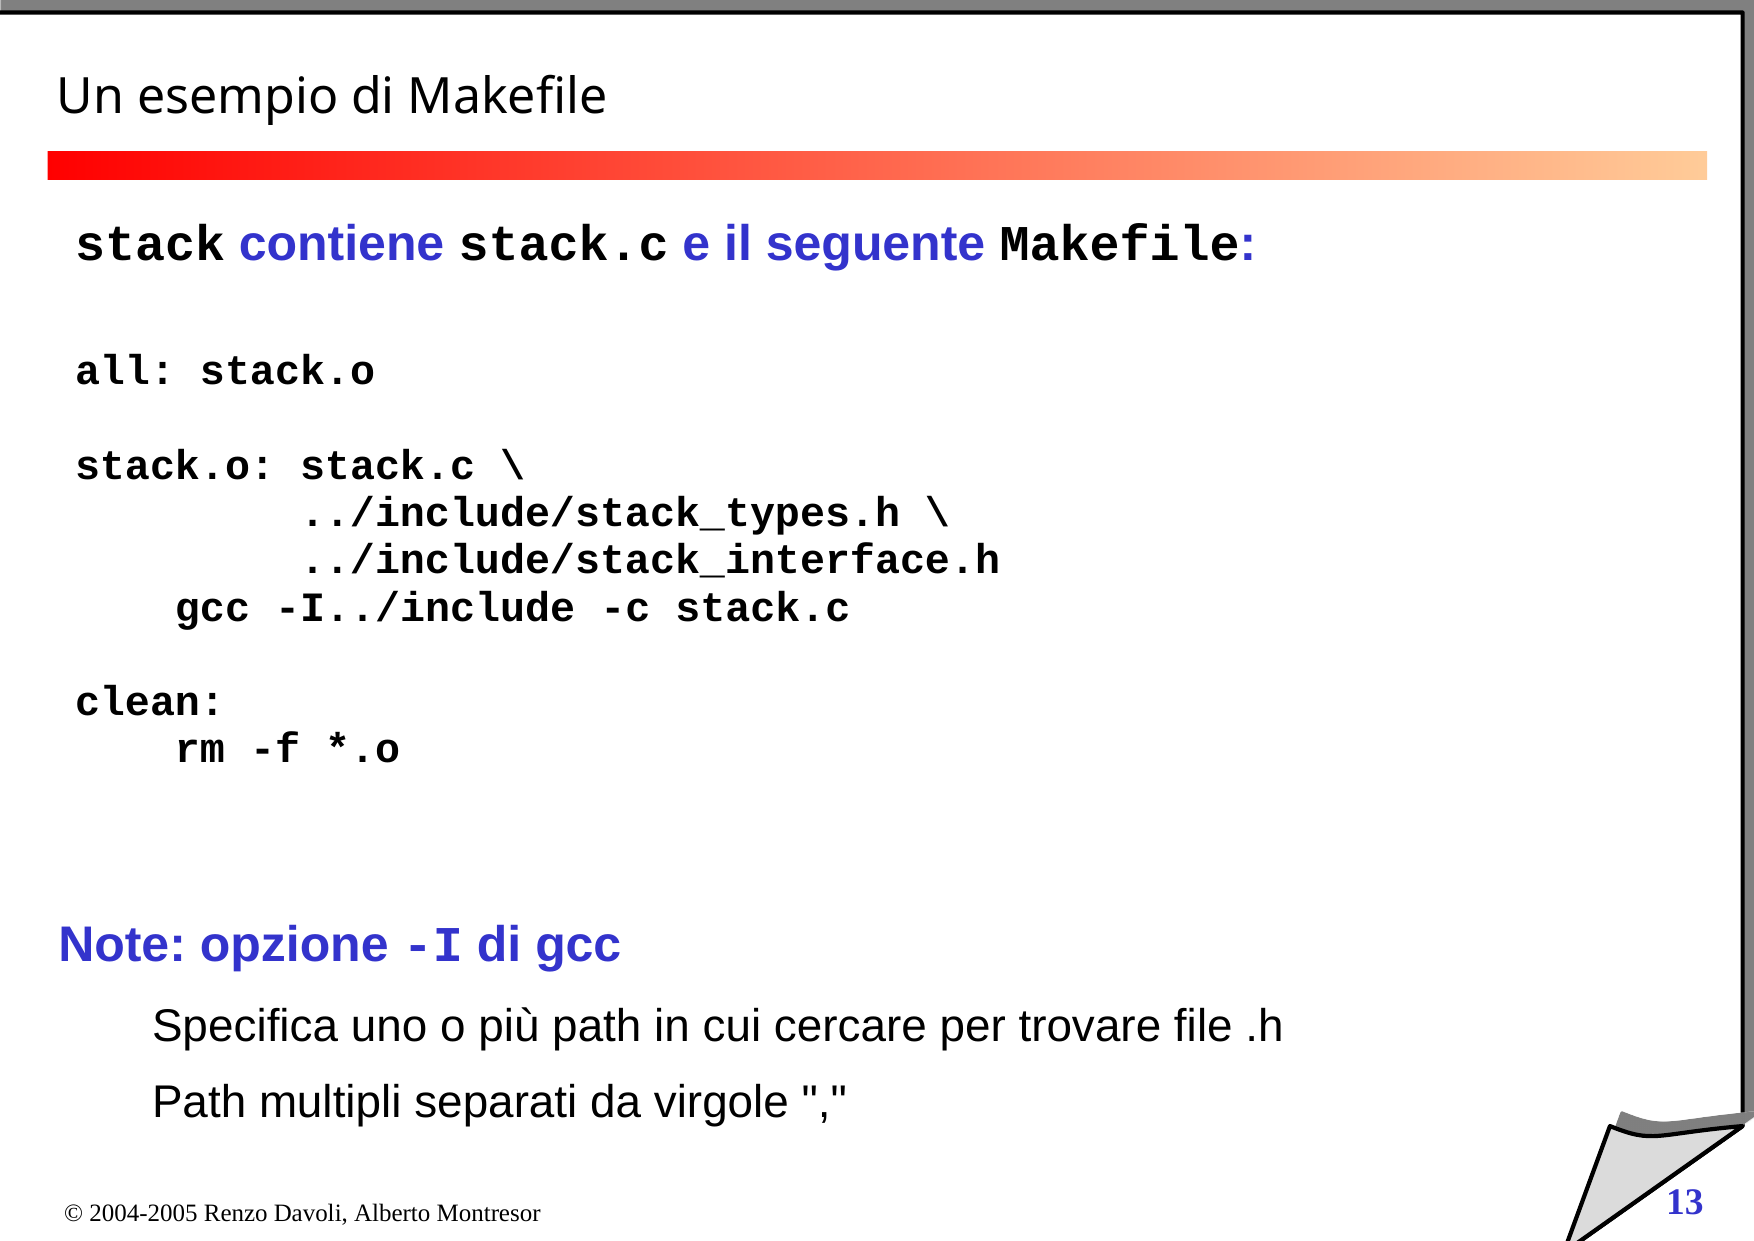

# Un esempio di Makefile
stack contiene stack.c e il seguente Makefile:
all: stack.o
stack.o: stack.c \
 ../include/stack_types.h \
 ../include/stack_interface.h
 gcc -I../include -c stack.c
clean:
 rm -f *.o
Note: opzione -I di gcc
Specifica uno o più path in cui cercare per trovare file .h
Path multipli separati da virgole ","